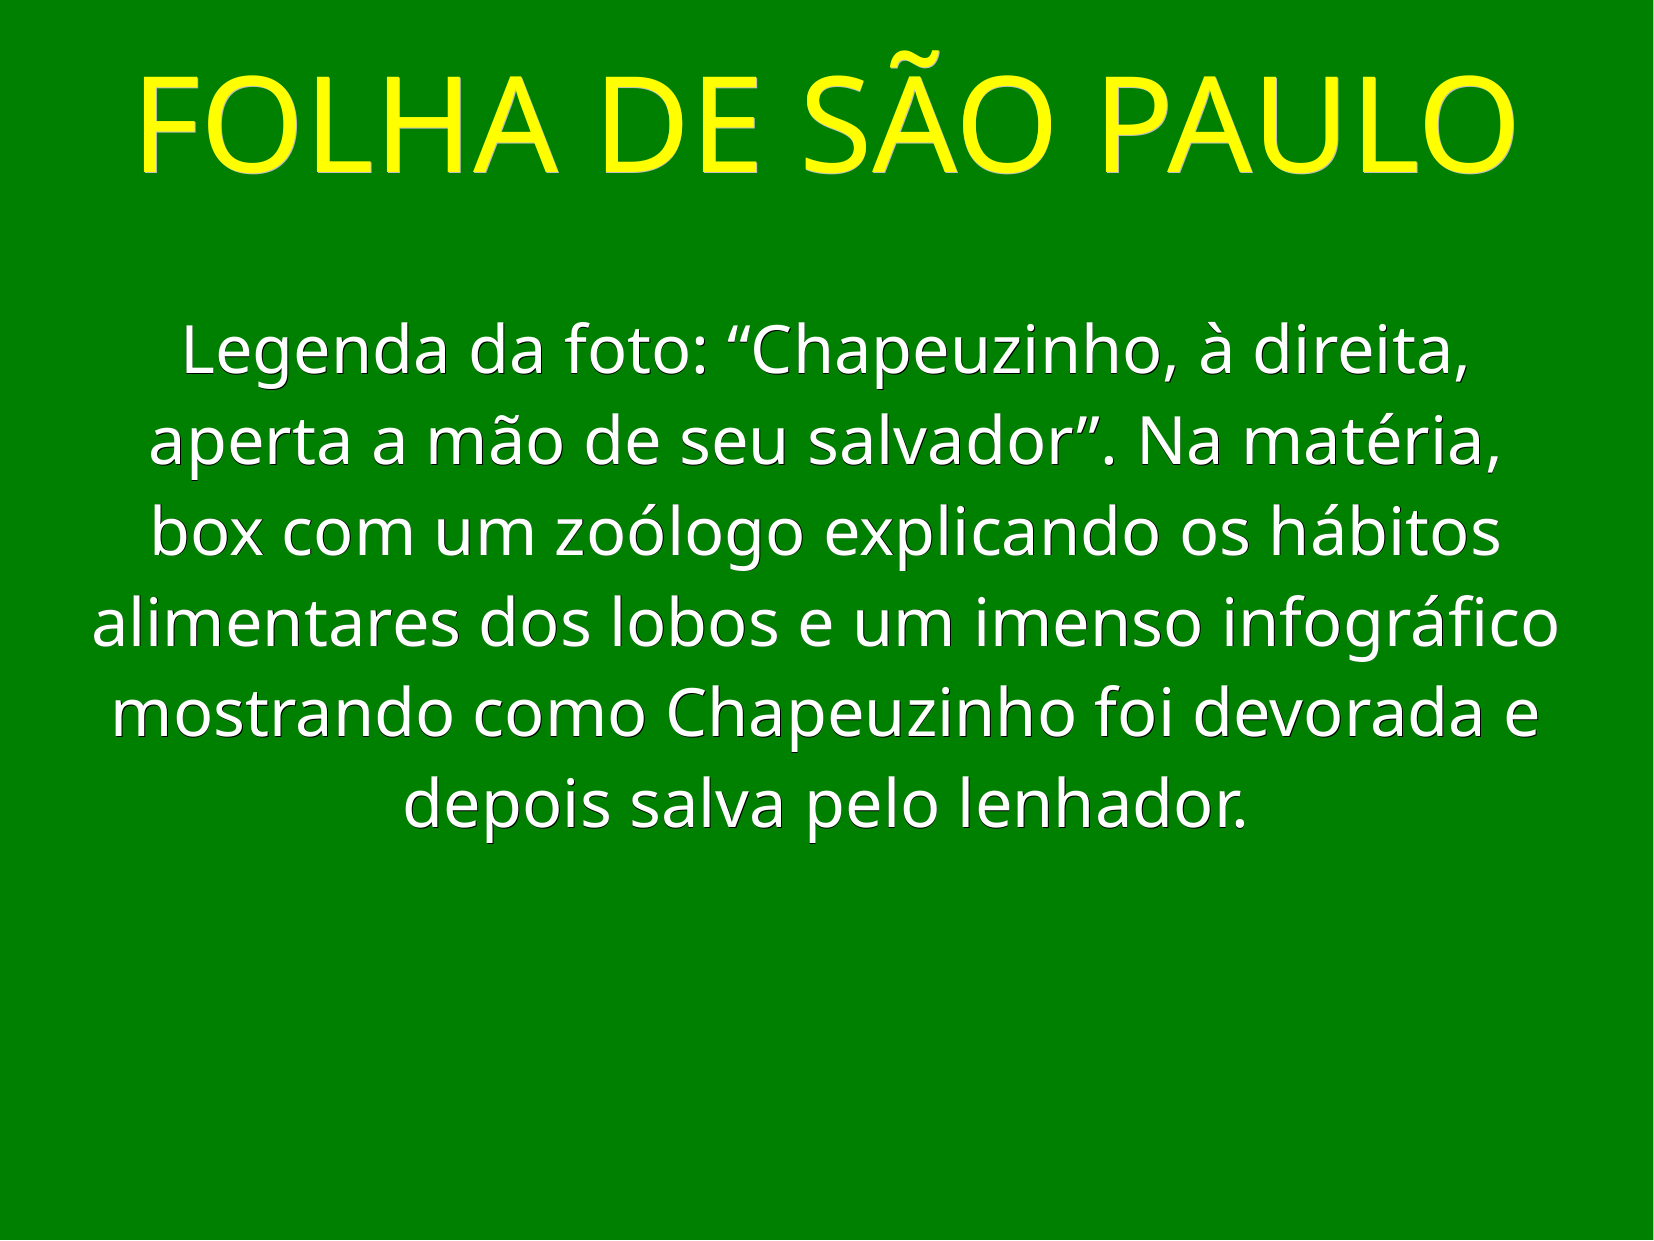

# FOLHA DE SÃO PAULO
Legenda da foto: “Chapeuzinho, à direita, aperta a mão de seu salvador”. Na matéria, box com um zoólogo explicando os hábitos alimentares dos lobos e um imenso infográfico mostrando como Chapeuzinho foi devorada e depois salva pelo lenhador.